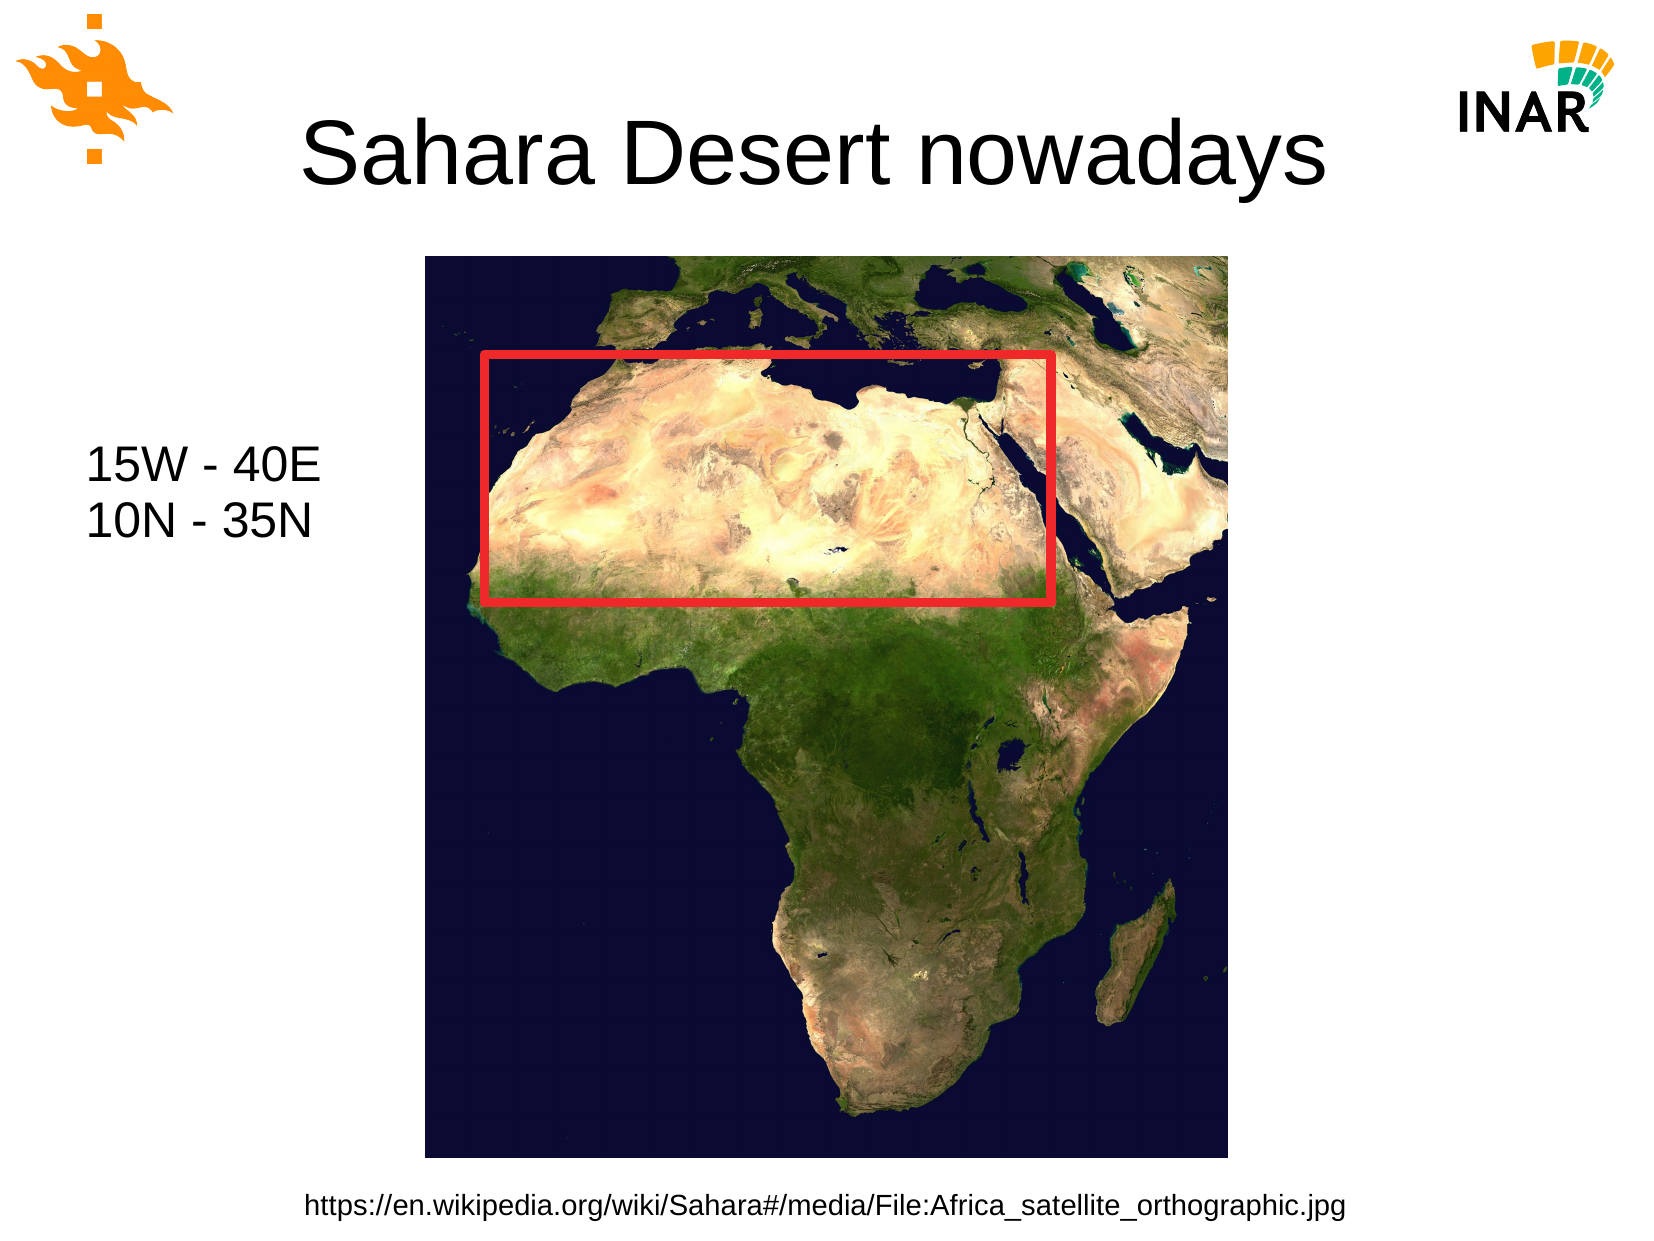

# Sahara Desert nowadays
15W - 40E
10N - 35N
https://en.wikipedia.org/wiki/Sahara#/media/File:Africa_satellite_orthographic.jpg